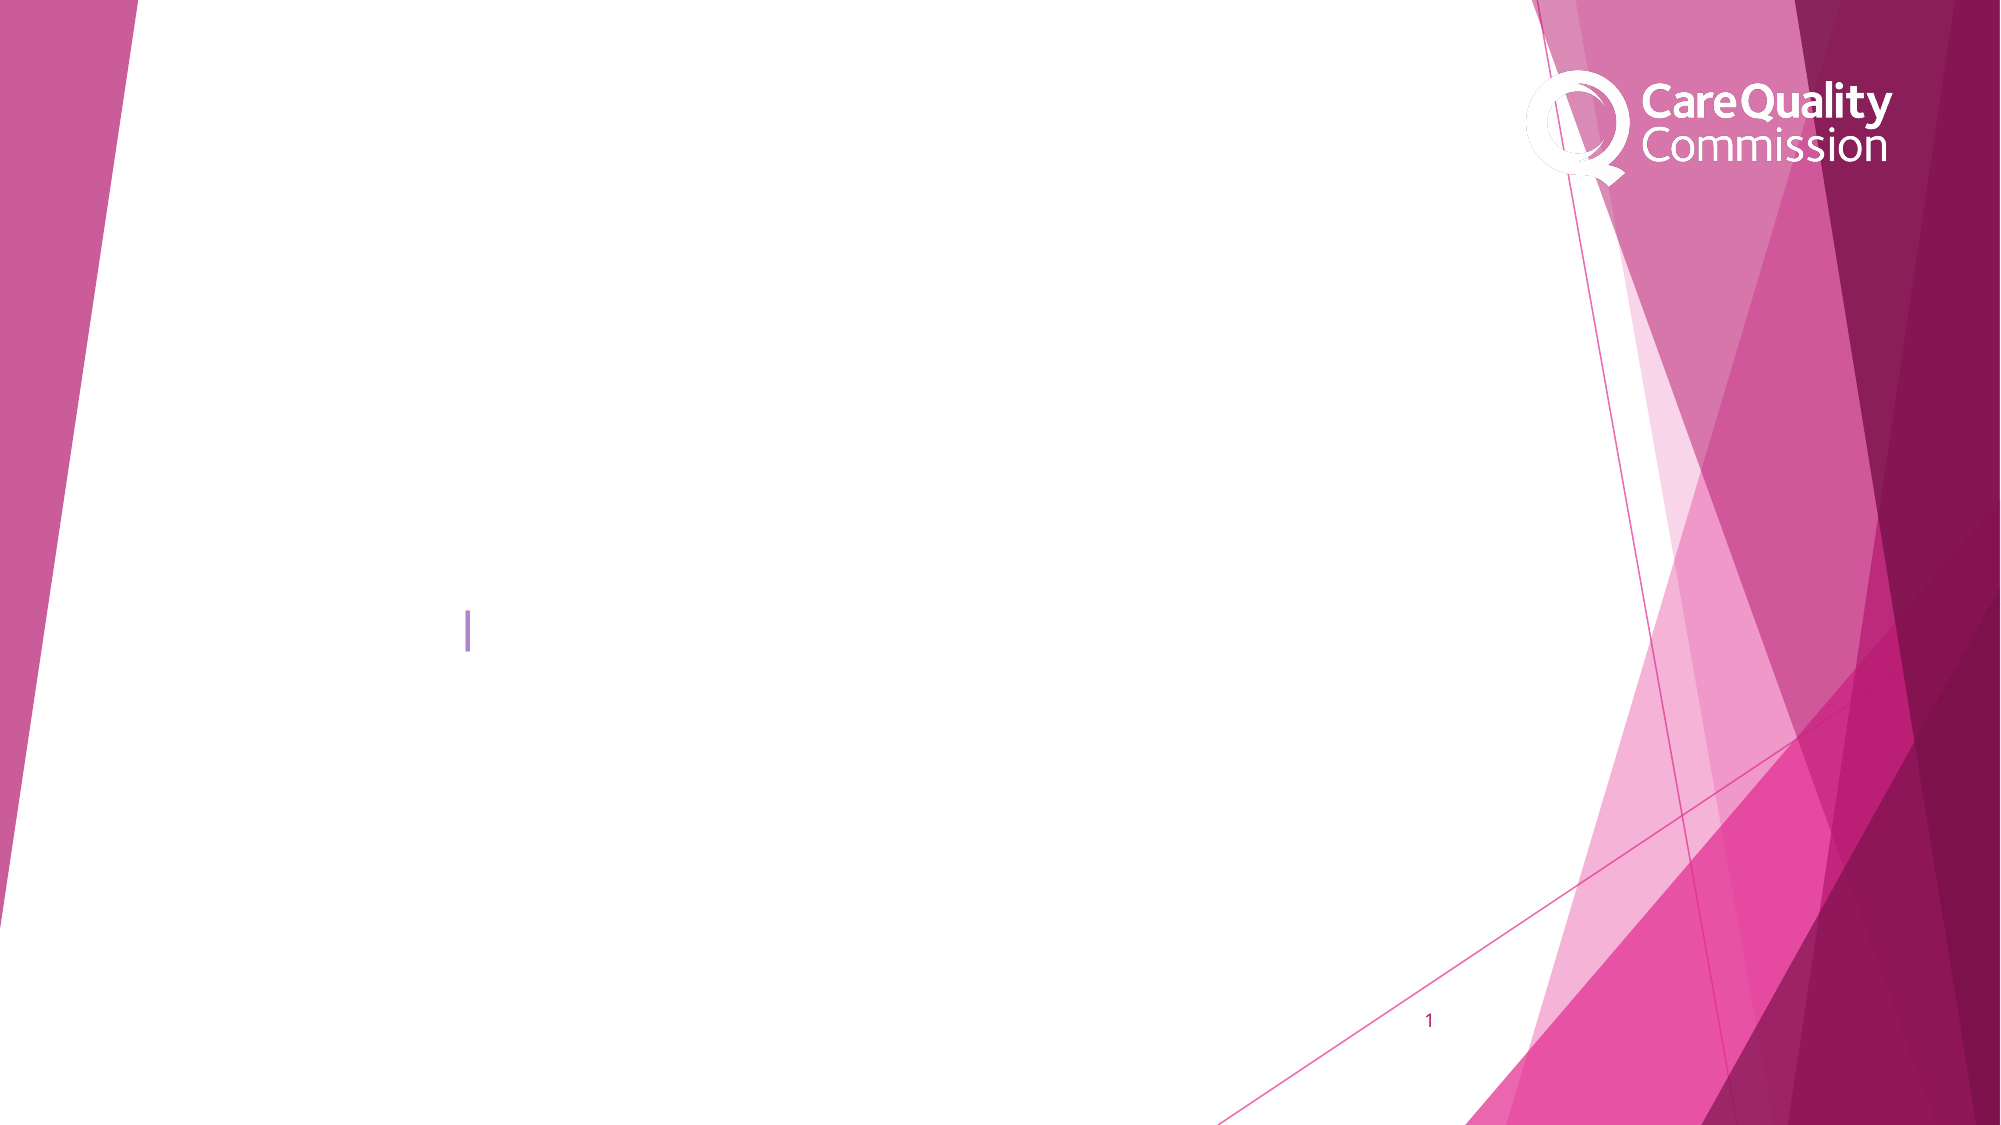

# Board Report Q2 2024 / 2025 | April - September